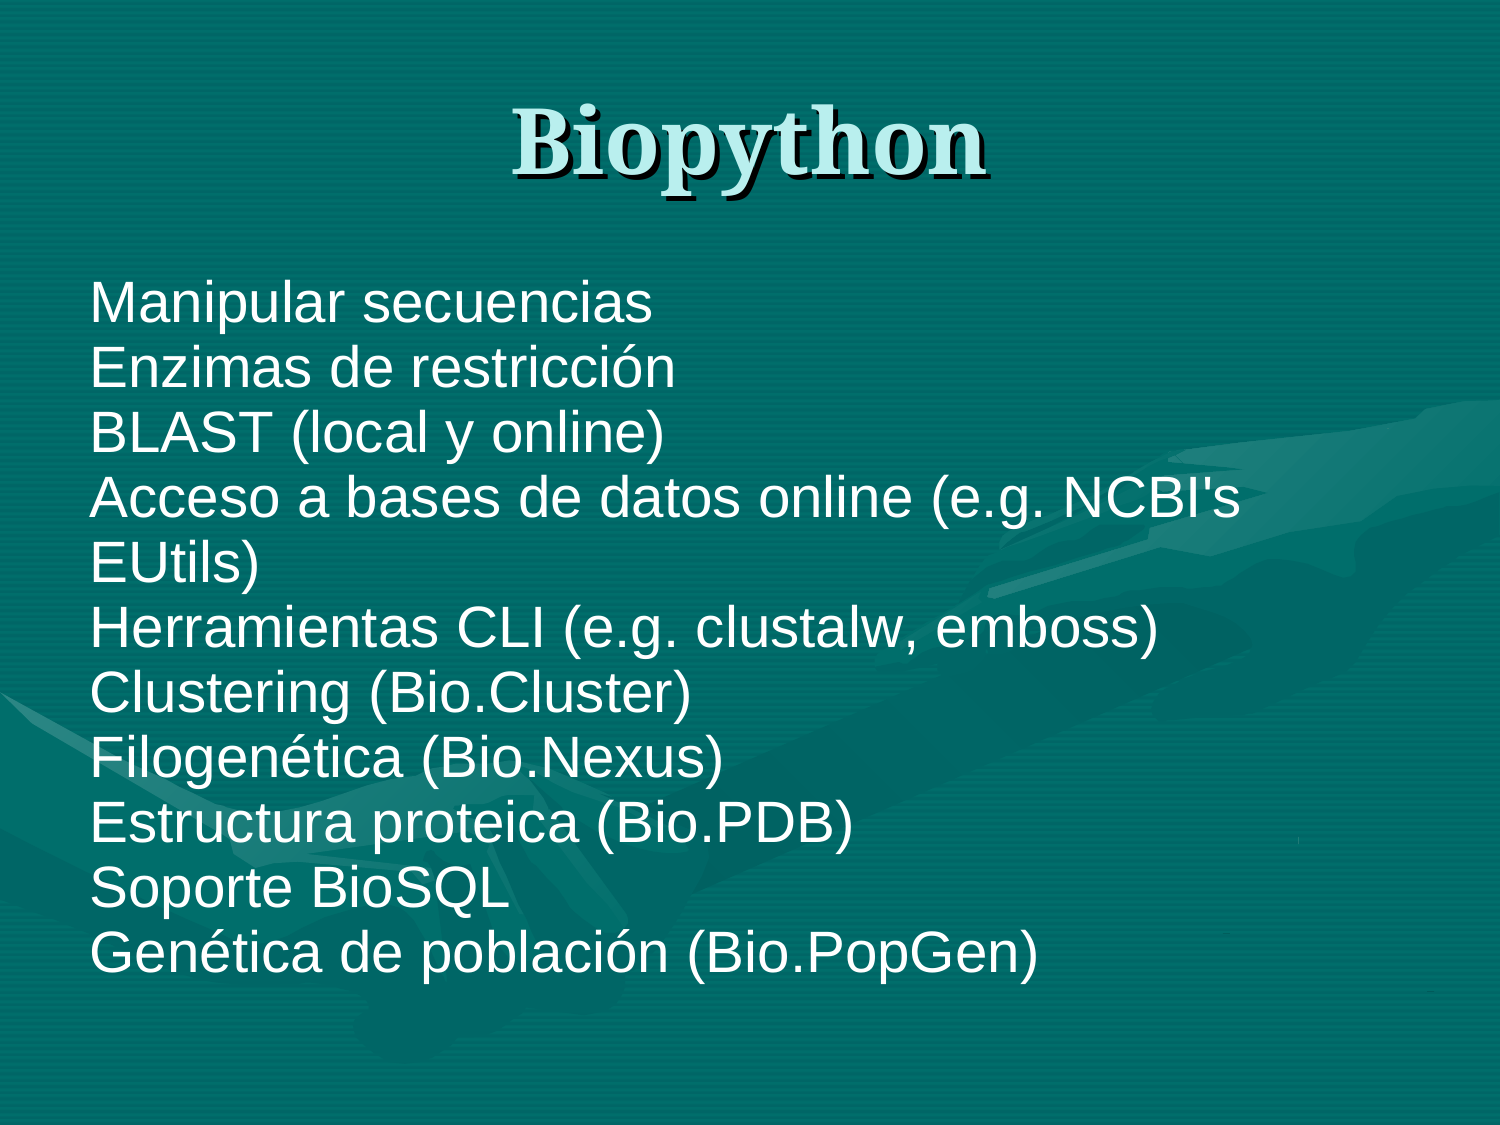

# Biopython
Manipular secuencias
Enzimas de restricción
BLAST (local y online)
Acceso a bases de datos online (e.g. NCBI's EUtils)
Herramientas CLI (e.g. clustalw, emboss)
Clustering (Bio.Cluster)
Filogenética (Bio.Nexus)
Estructura proteica (Bio.PDB)
Soporte BioSQL
Genética de población (Bio.PopGen)